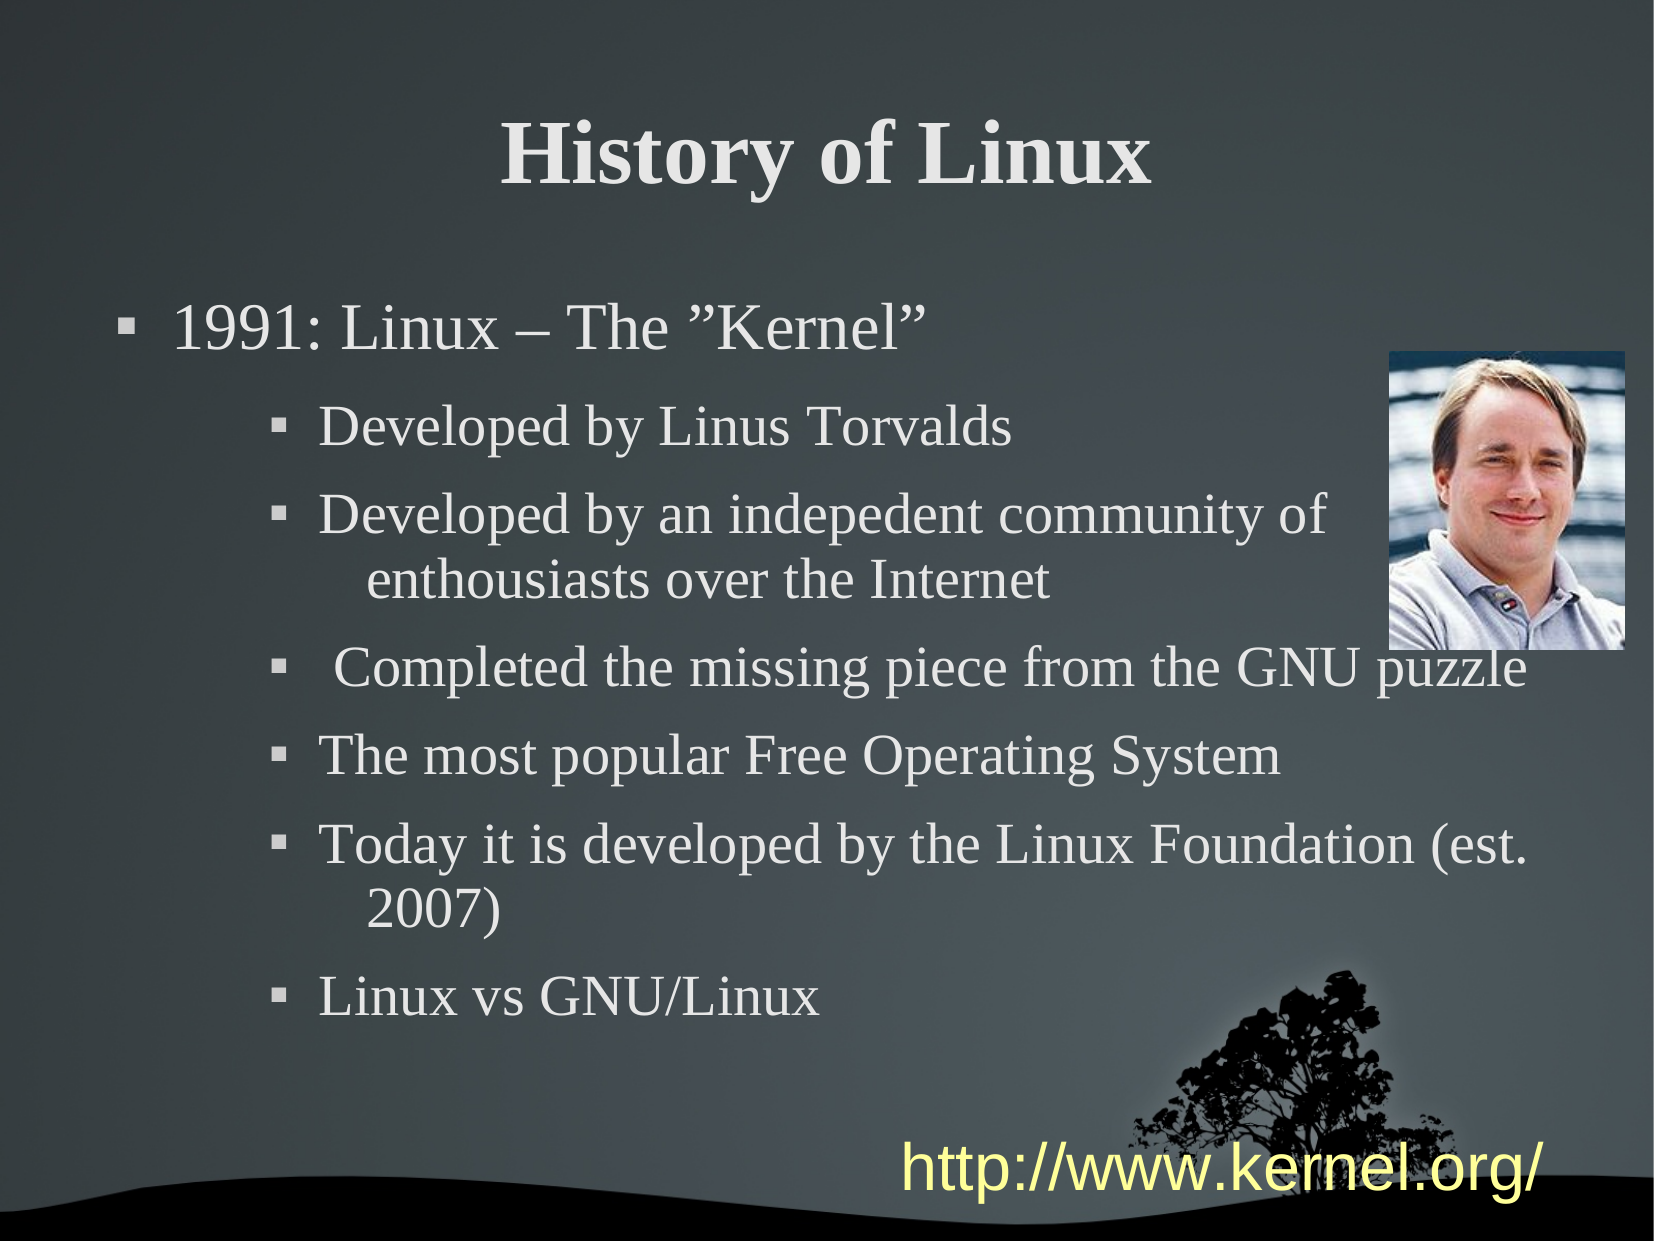

History of Linux
# 1991: Linux – The ”Kernel”
Developed by Linus Torvalds
Developed by an indepedent community of enthousiasts over the Internet
 Completed the missing piece from the GNU puzzle
The most popular Free Operating System
Today it is developed by the Linux Foundation (est. 2007)
Linux vs GNU/Linux
http://www.kernel.org/